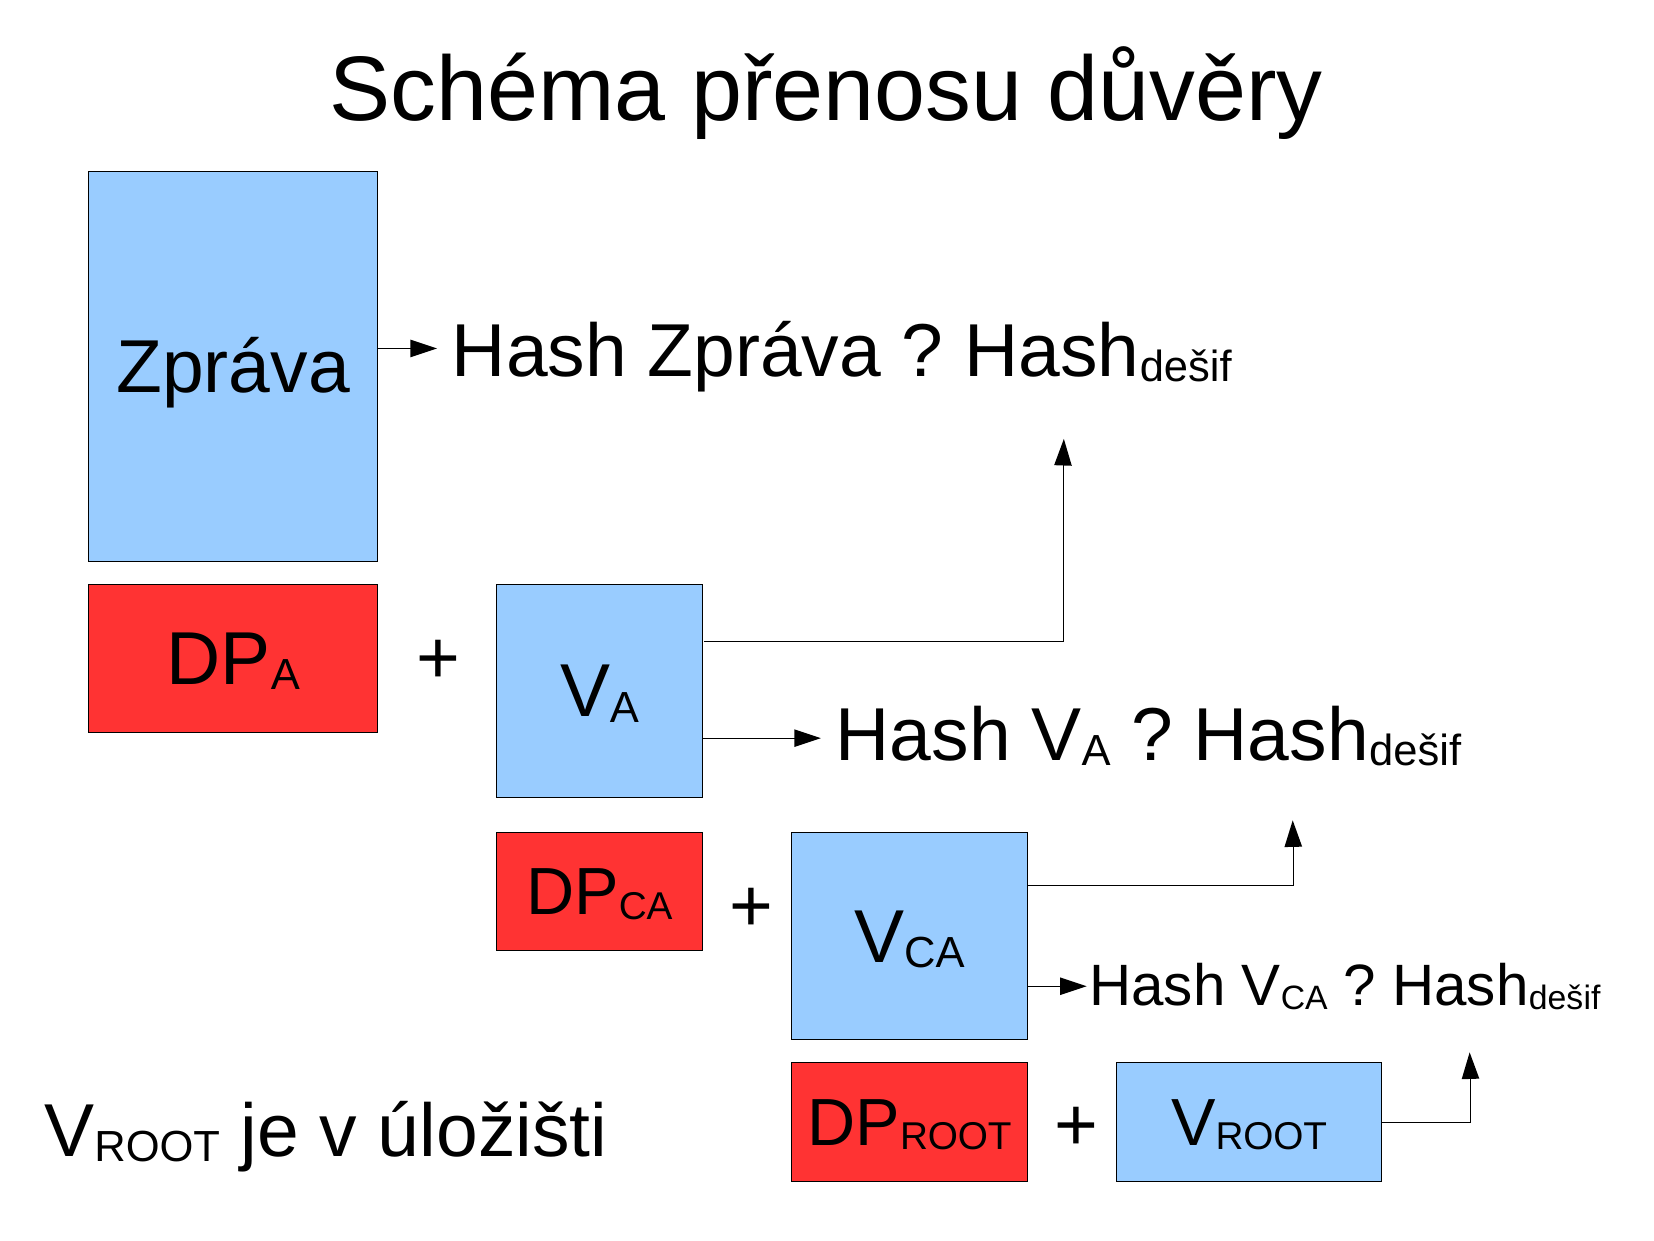

# Schéma přenosu důvěry
Zpráva
Hash Zpráva ? Hashdešif
DPA
VA
+
Hash VA ? Hashdešif
DPCA
VCA
+
Hash VCA ? Hashdešif
DPROOT
VROOT
+
VROOT je v úložišti